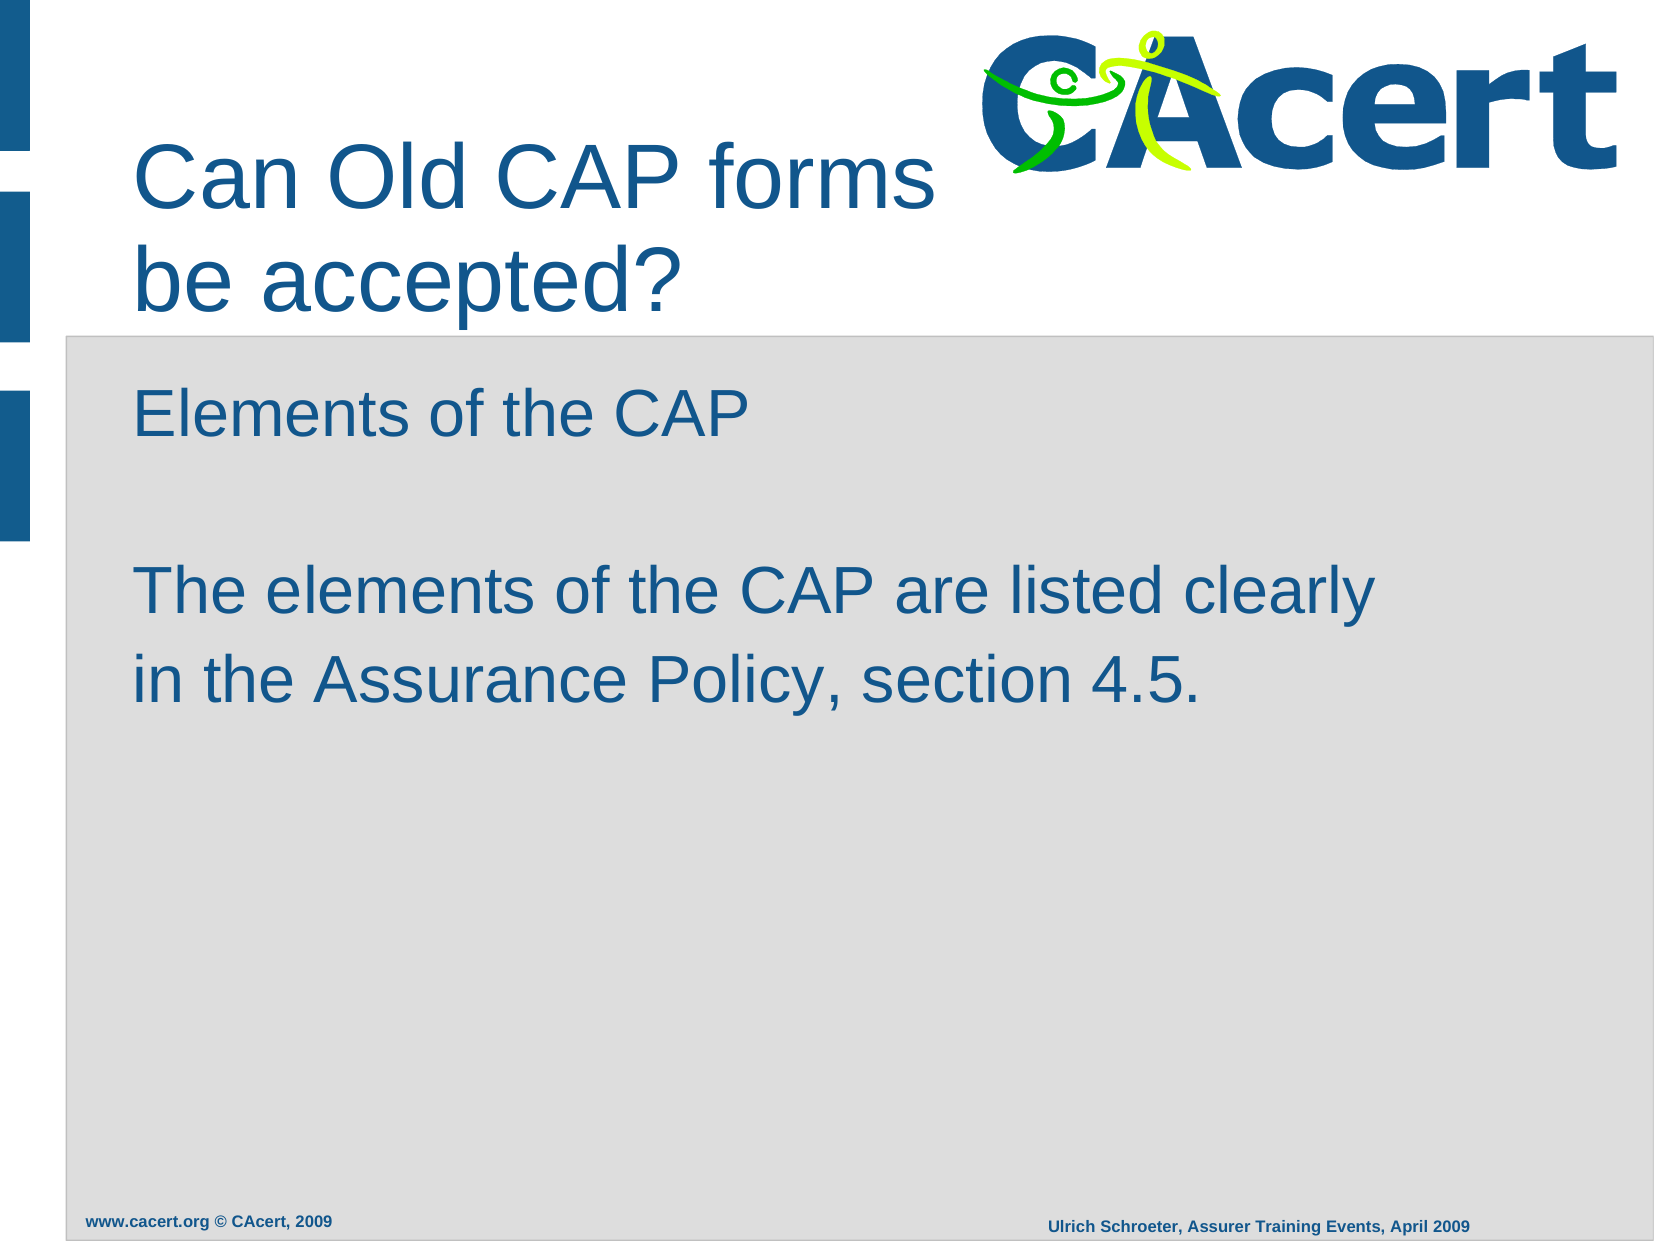

Can Old CAP forms
be accepted?
Elements of the CAP
The elements of the CAP are listed clearly
in the Assurance Policy, section 4.5.